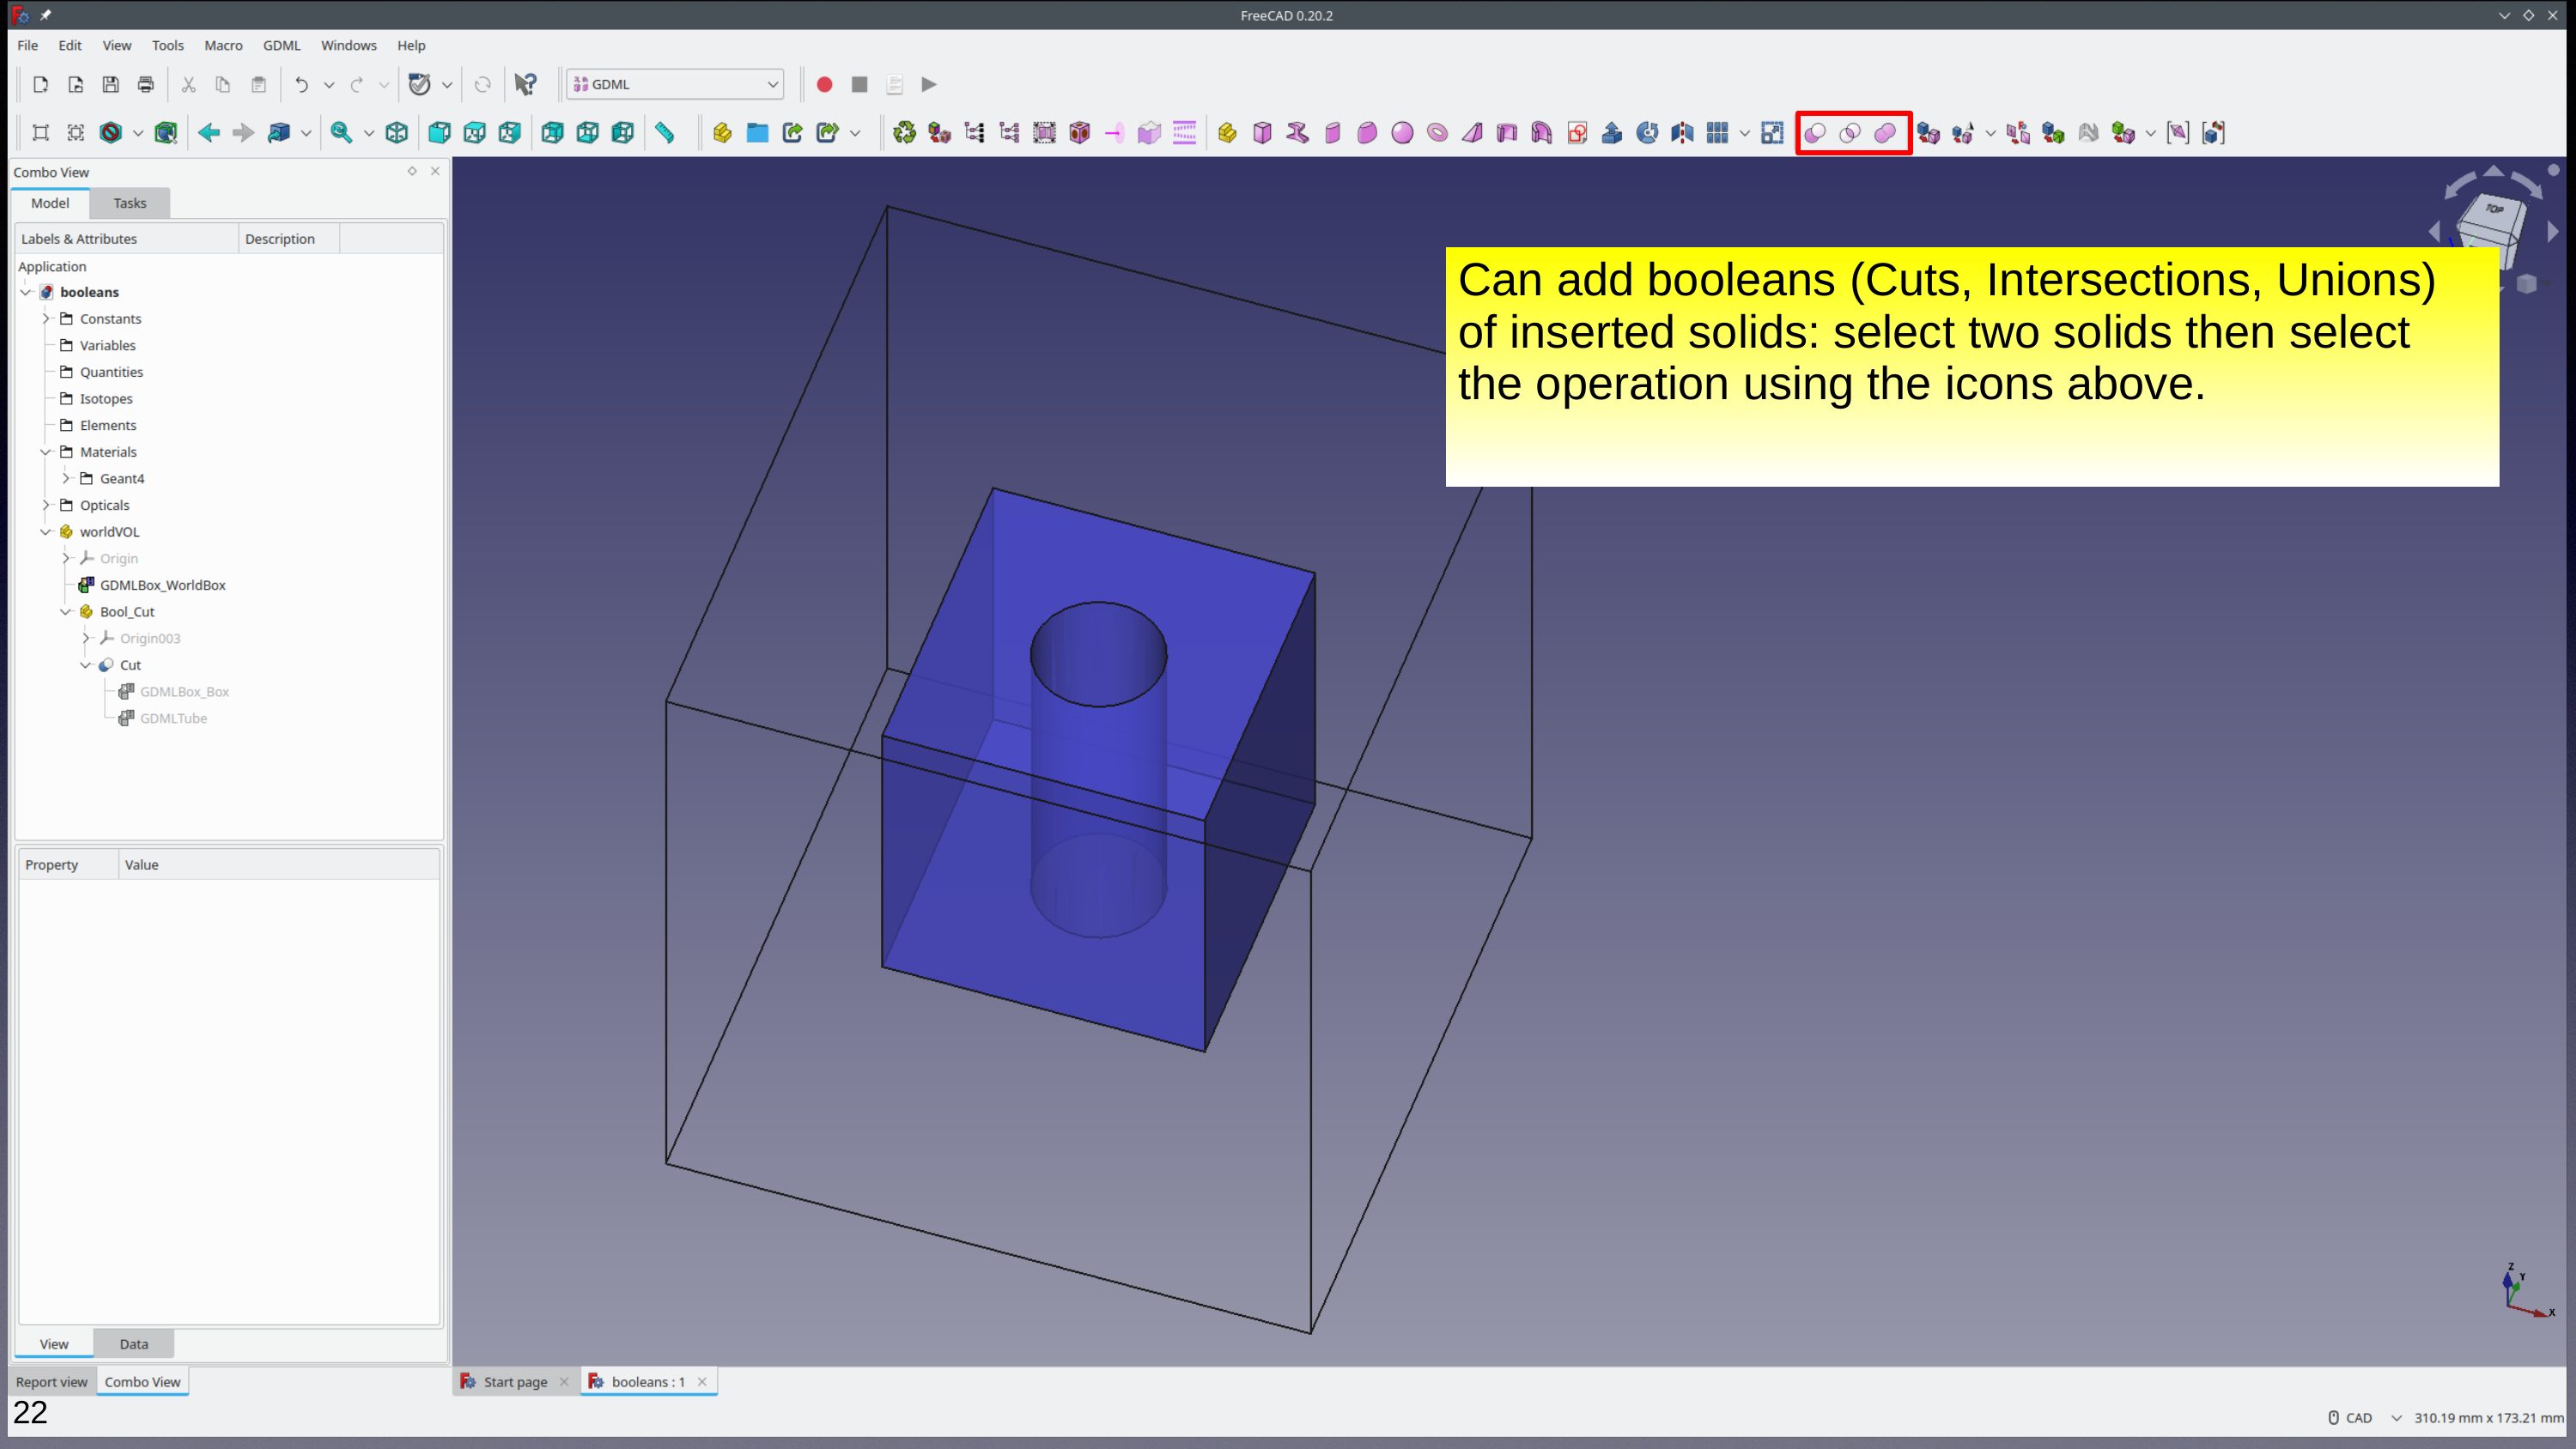

Can add booleans (Cuts, Intersections, Unions) of inserted solids: select two solids then select the operation using the icons above.
22